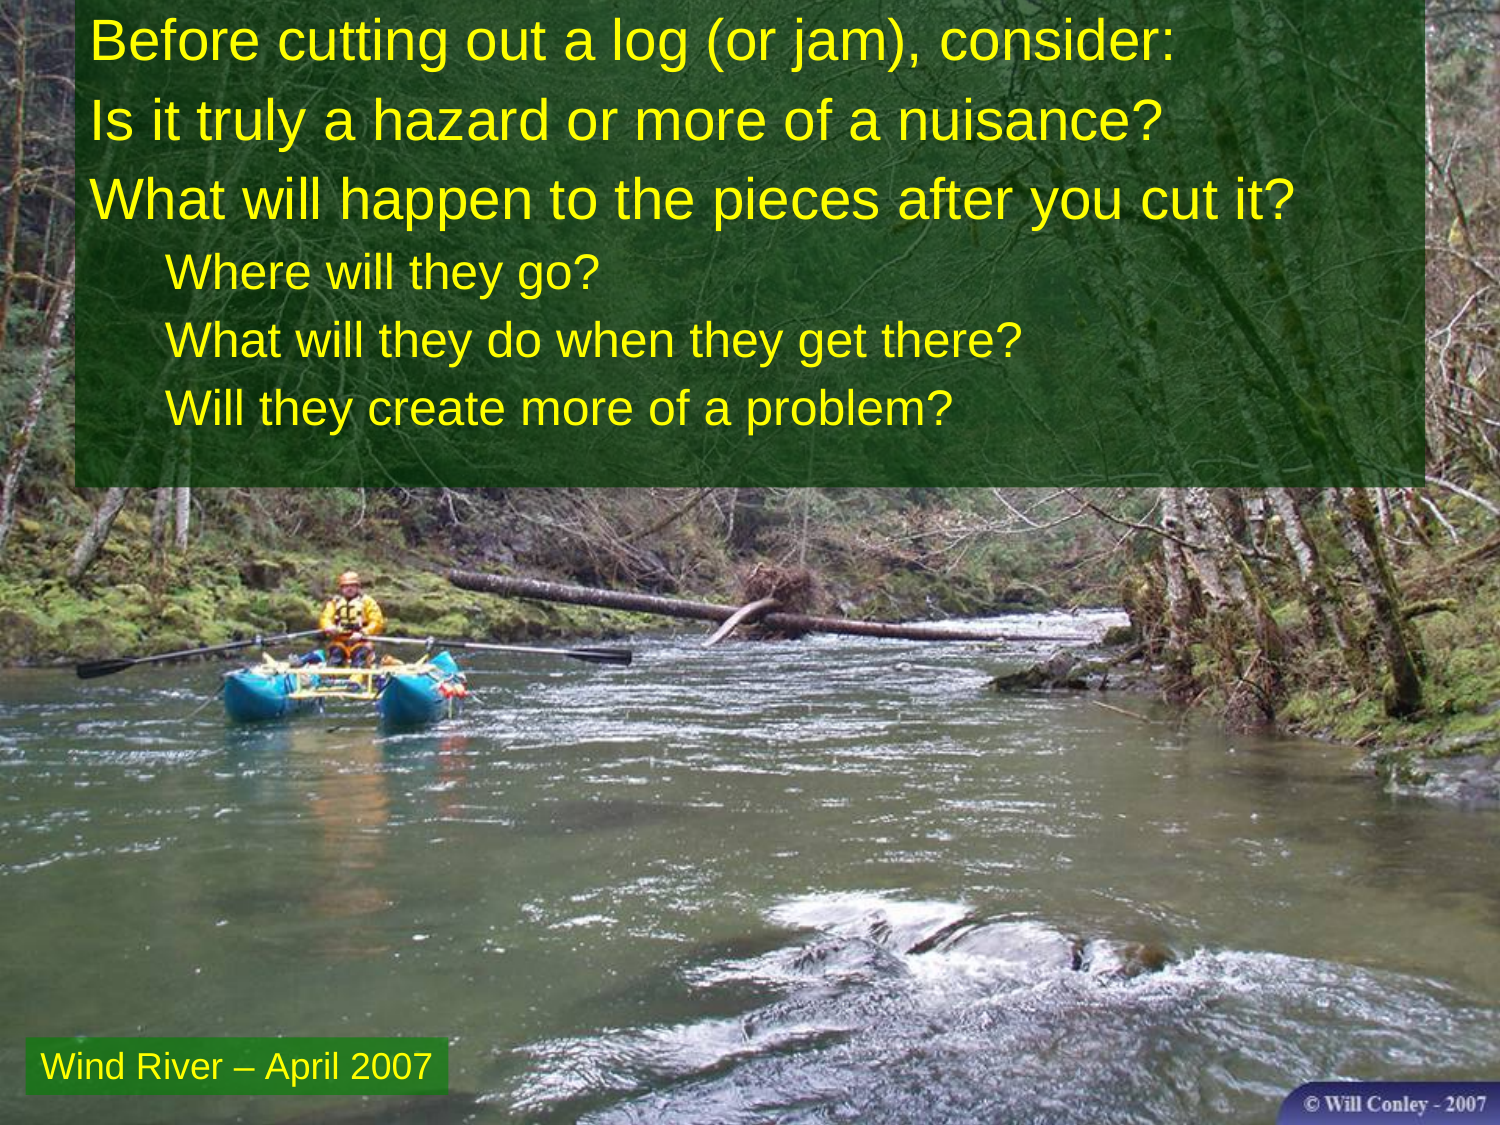

Before cutting out a log (or jam), consider:
Is it truly a hazard or more of a nuisance?
What will happen to the pieces after you cut it?
Where will they go?
What will they do when they get there?
Will they create more of a problem?
#
Wind River – April 2007